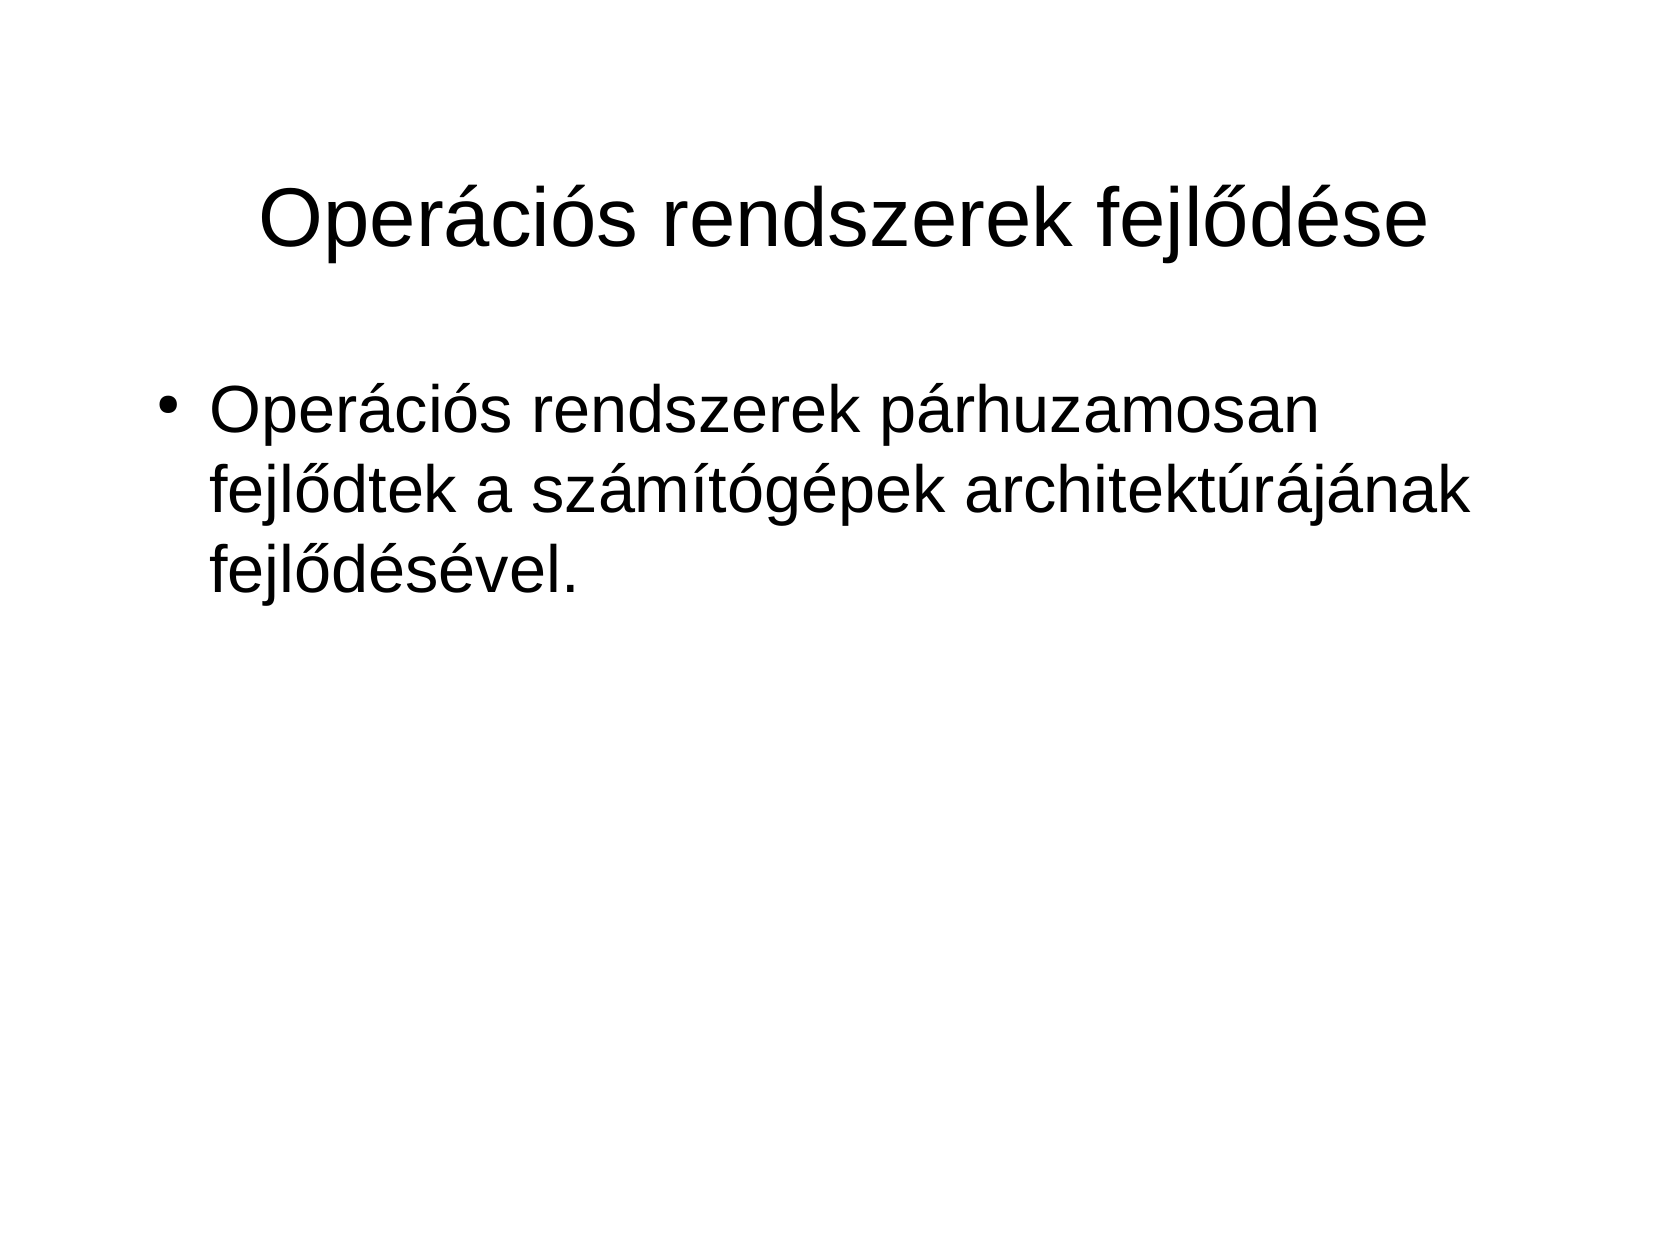

# Operációs rendszerek fejlődése
Operációs rendszerek párhuzamosan fejlődtek a számítógépek architektúrájának fejlődésével.
2